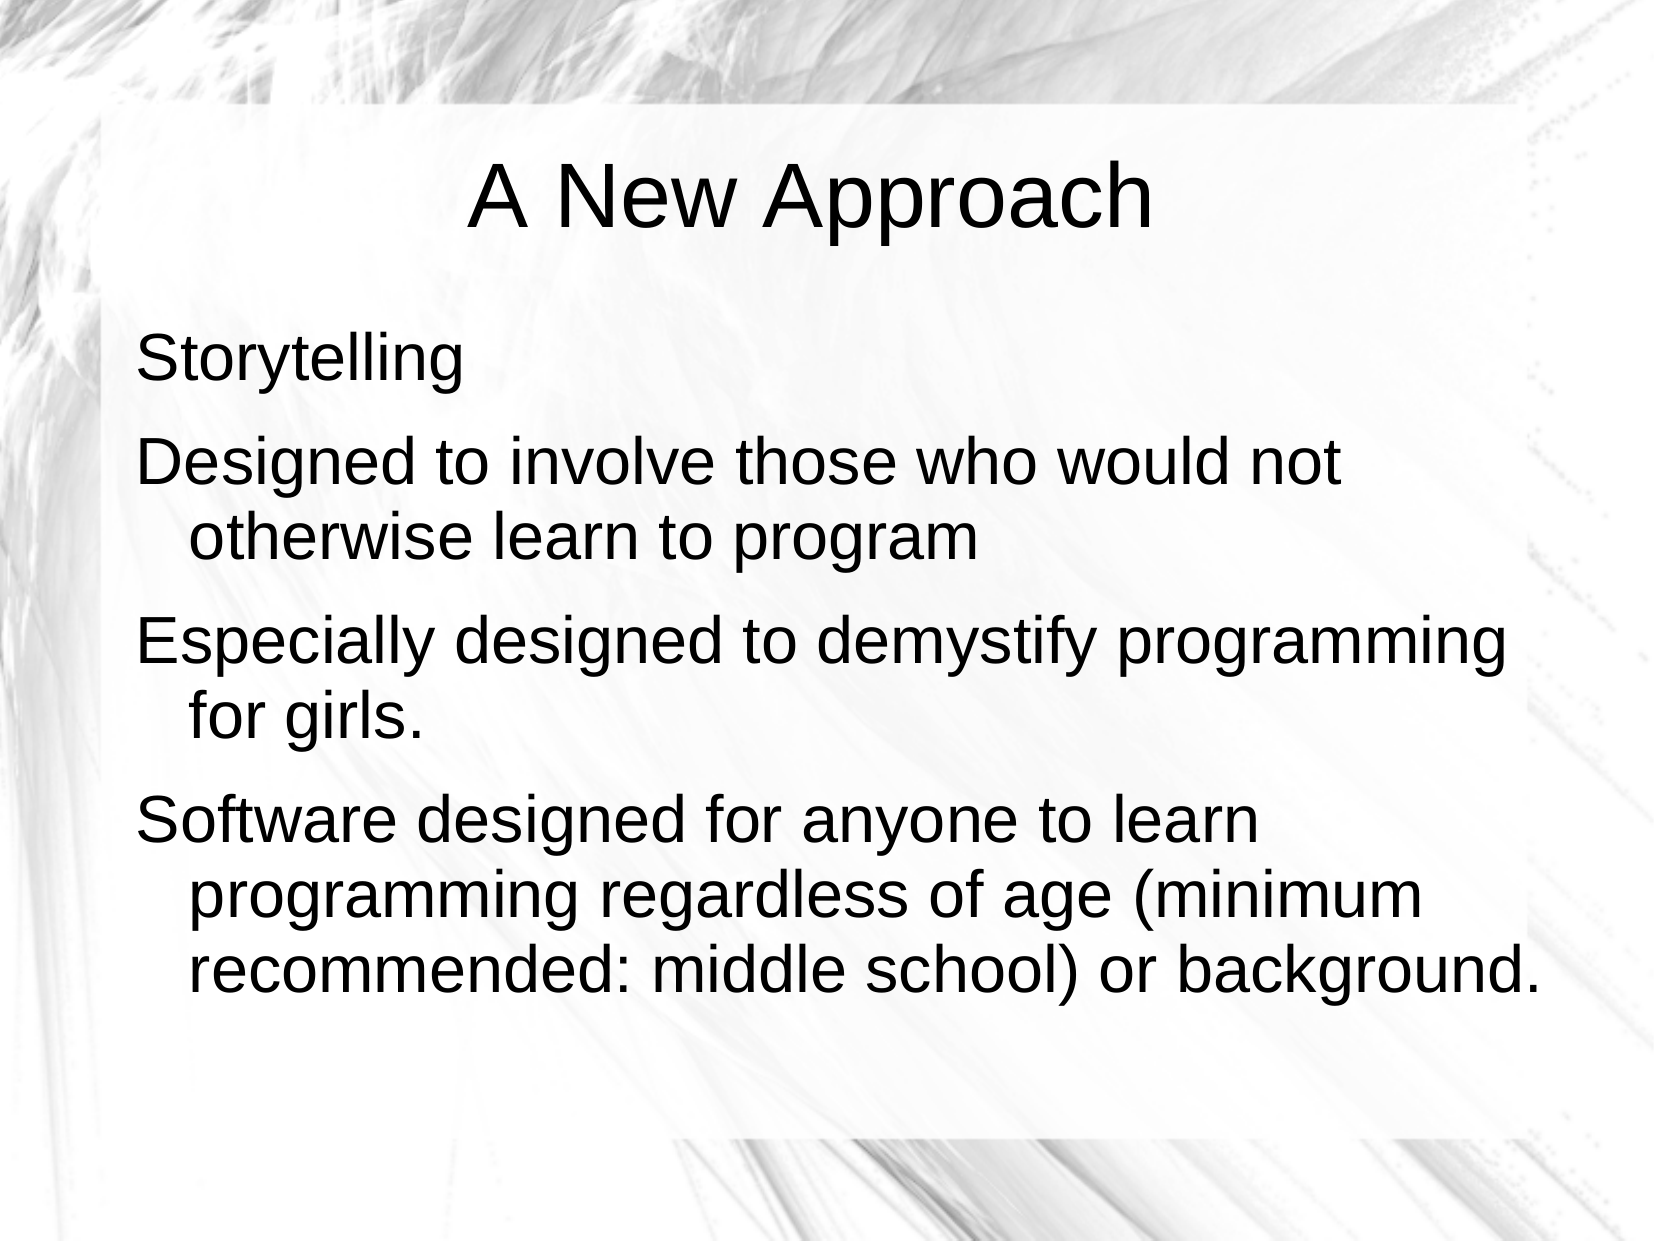

# A New Approach
Storytelling
Designed to involve those who would not otherwise learn to program
Especially designed to demystify programming for girls.
Software designed for anyone to learn programming regardless of age (minimum recommended: middle school) or background.